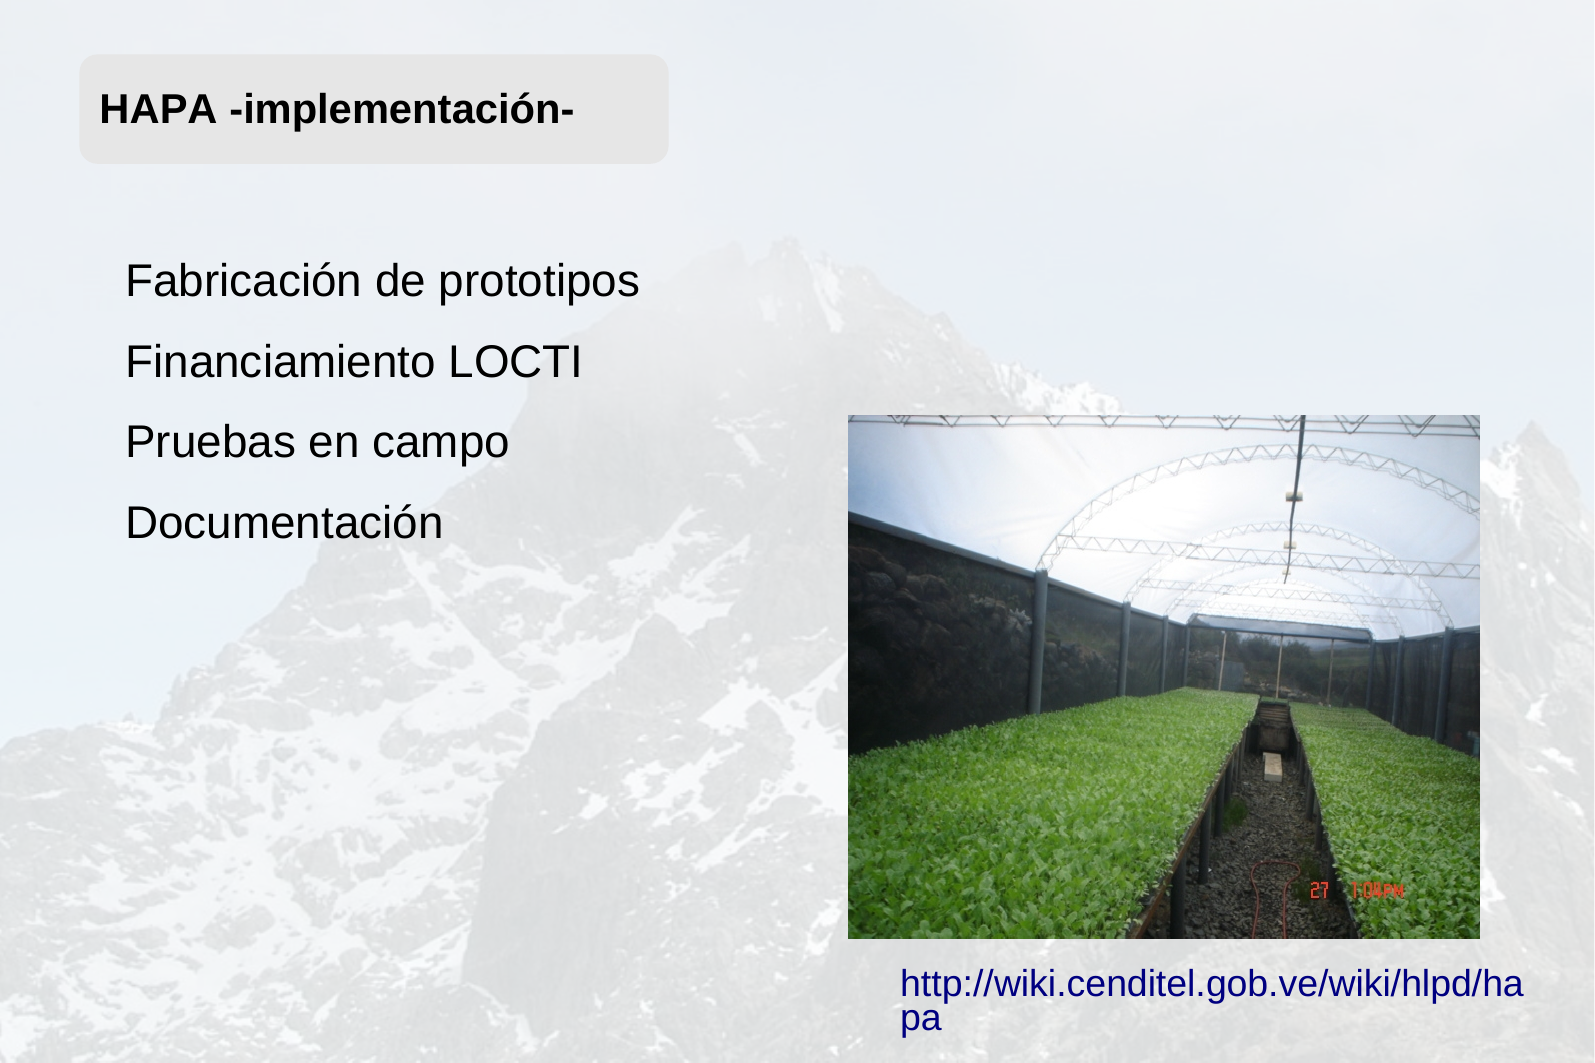

HAPA -implementación-
# Fabricación de prototipos
Financiamiento LOCTI
Pruebas en campo
Documentación
http://wiki.cenditel.gob.ve/wiki/hlpd/hapa